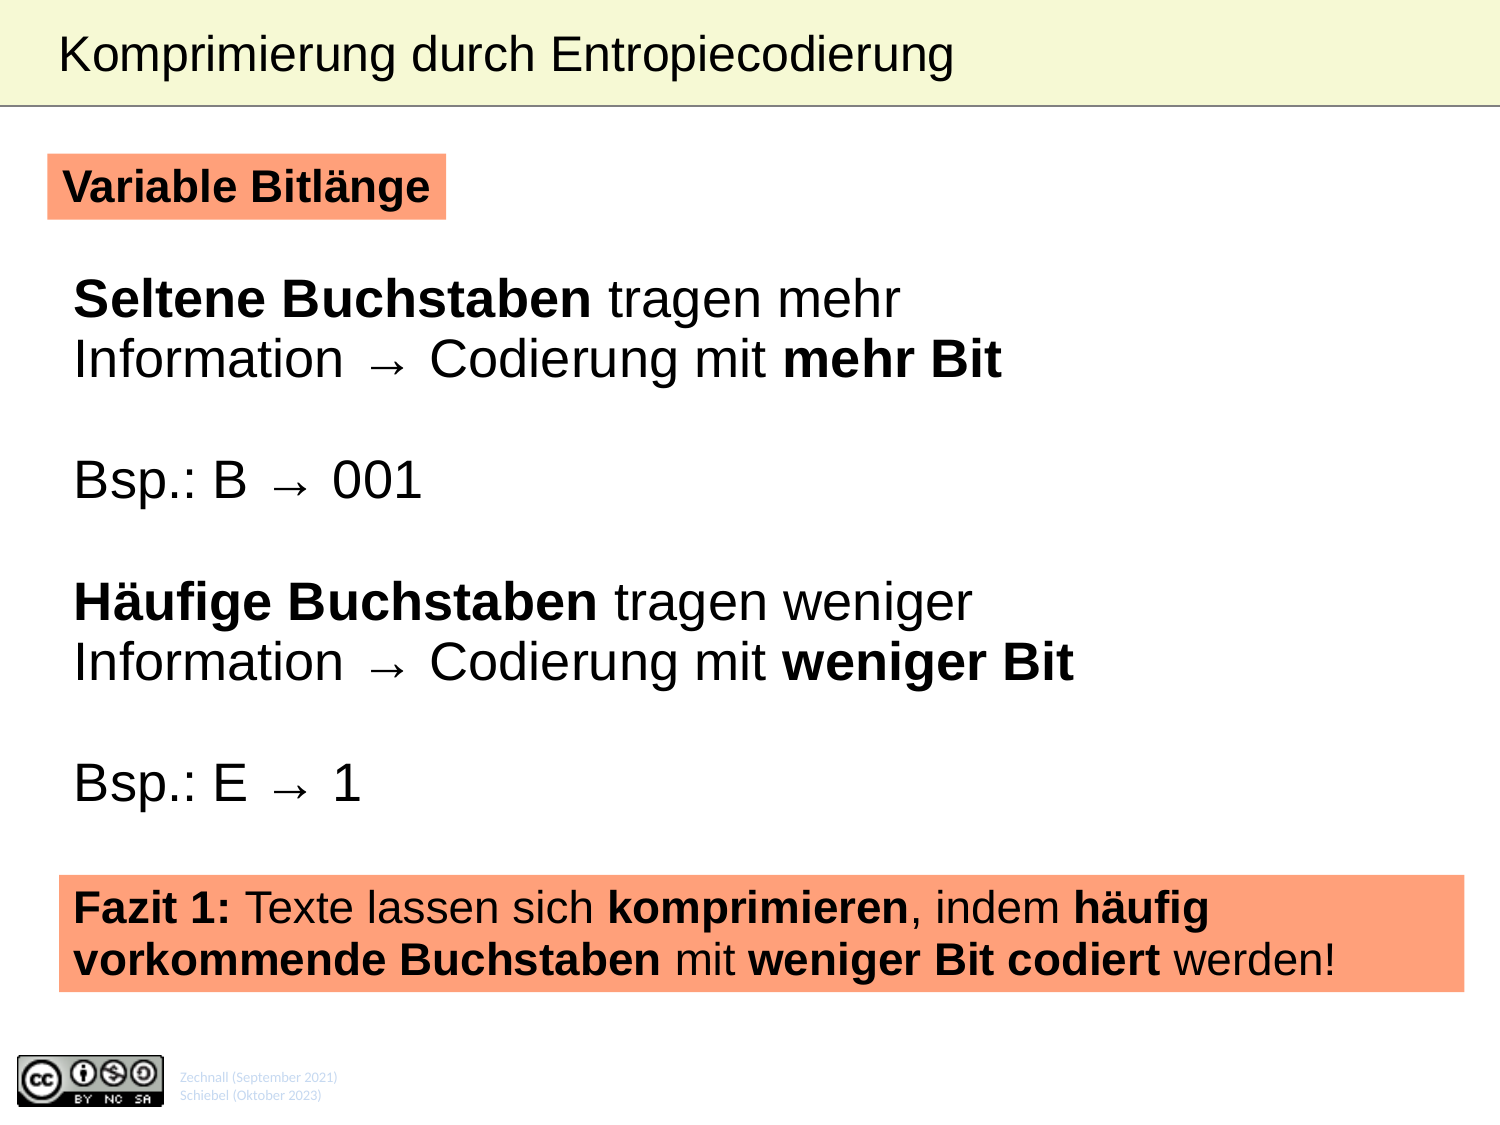

# Komprimierung durch Entropiecodierung
Variable Bitlänge
Seltene Buchstaben tragen mehr Information → Codierung mit mehr Bit
Bsp.: B → 001
Häufige Buchstaben tragen weniger Information → Codierung mit weniger Bit
Bsp.: E → 1
Fazit 1: Texte lassen sich komprimieren, indem häufig
vorkommende Buchstaben mit weniger Bit codiert werden!